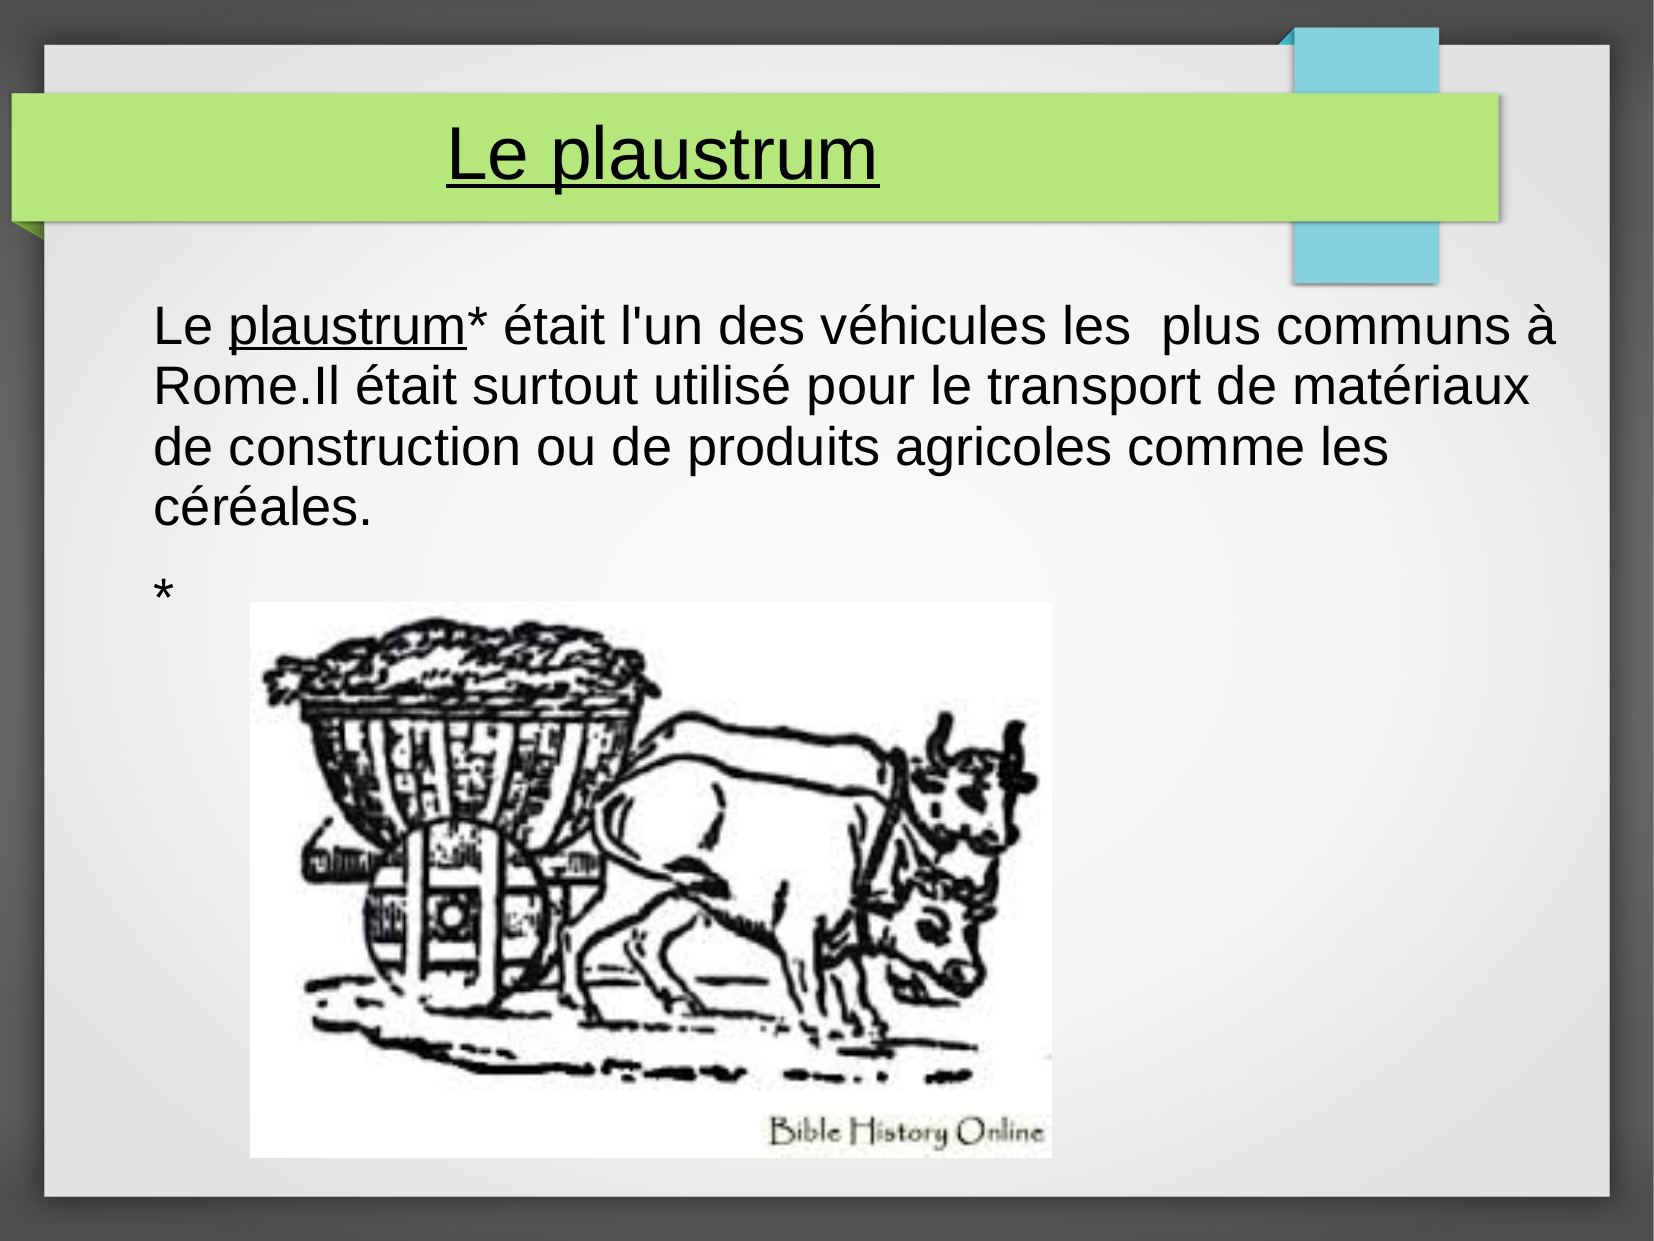

# Le plaustrum
Le plaustrum* était l'un des véhicules les plus communs à Rome.Il était surtout utilisé pour le transport de matériaux de construction ou de produits agricoles comme les céréales.
*